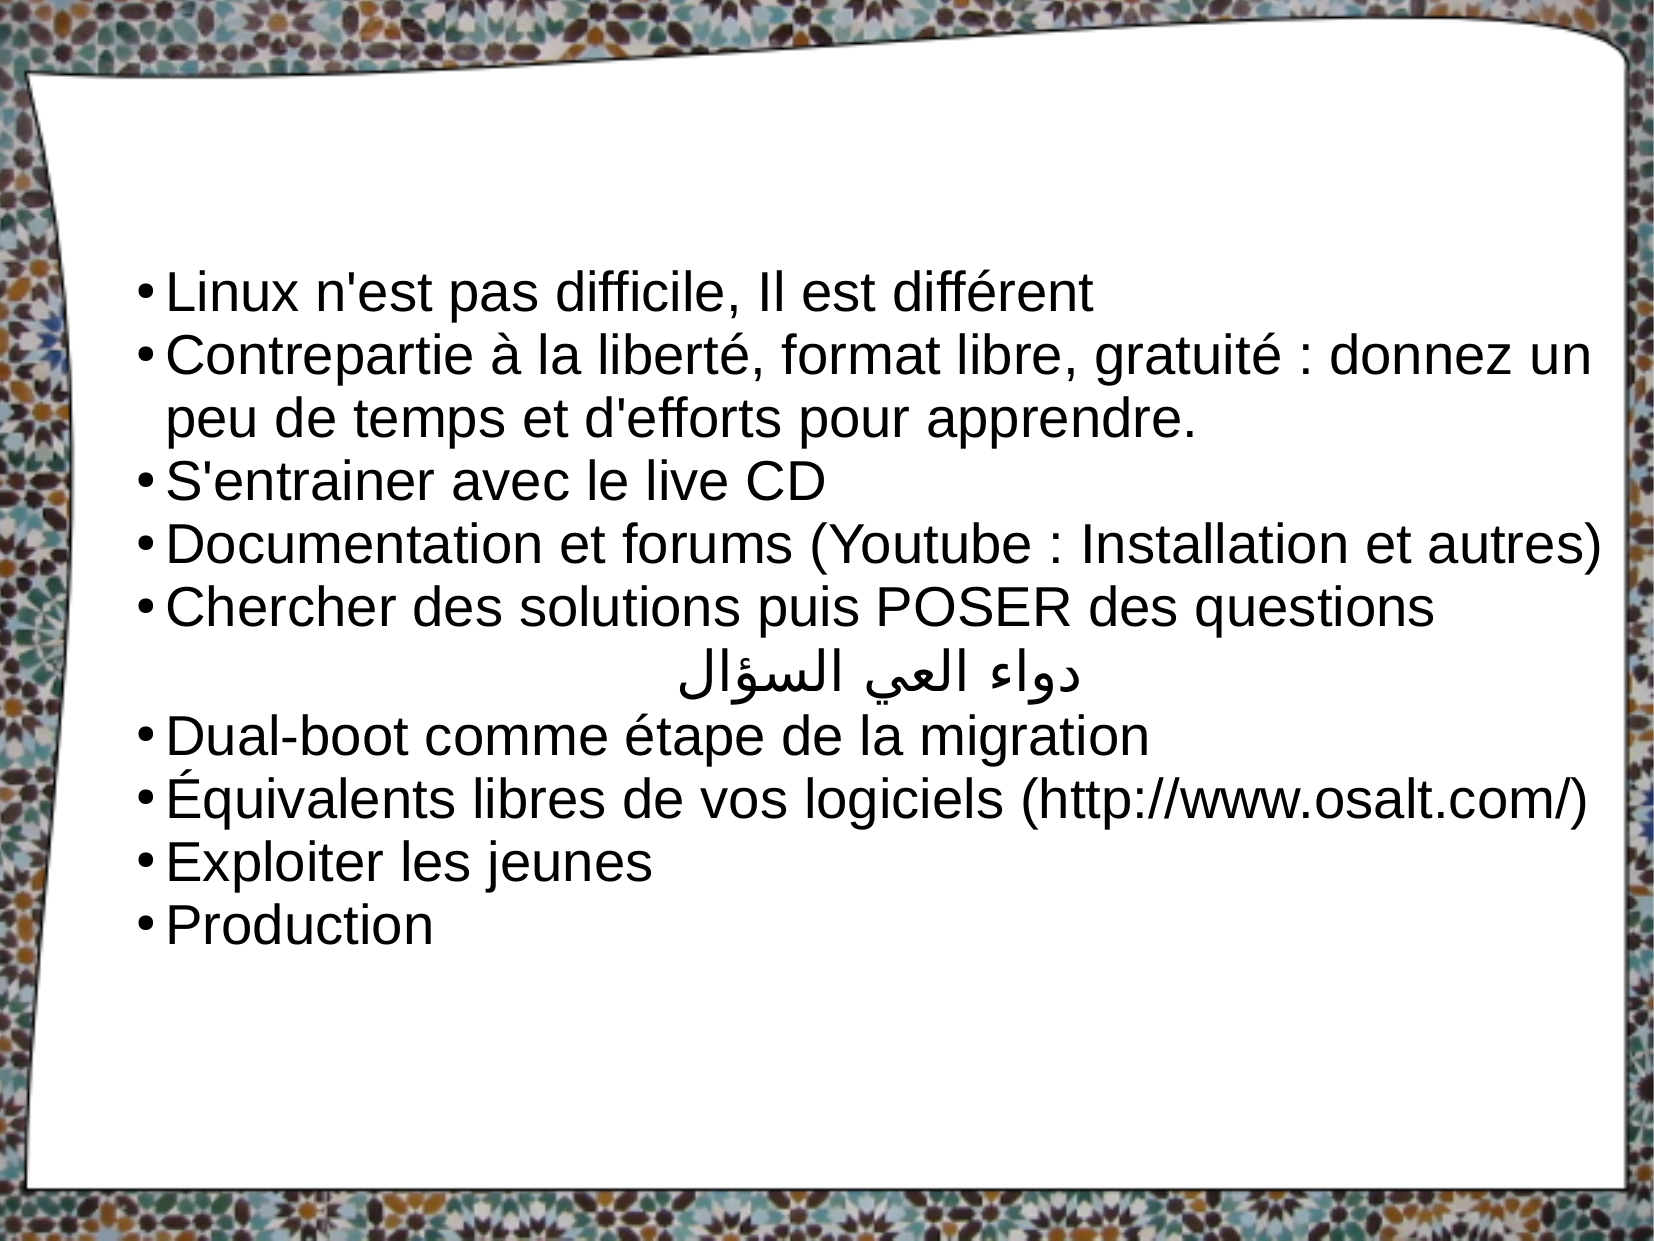

# Linux n'est pas difficile, Il est différent
Contrepartie à la liberté, format libre, gratuité : donnez un peu de temps et d'efforts pour apprendre.
S'entrainer avec le live CD
Documentation et forums (Youtube : Installation et autres)
Chercher des solutions puis POSER des questions
دواء العي السؤال
Dual-boot comme étape de la migration
Équivalents libres de vos logiciels (http://www.osalt.com/)
Exploiter les jeunes
Production
Linux : Le quoi, le pourquoi et le comment (Nibrass/Oujda)